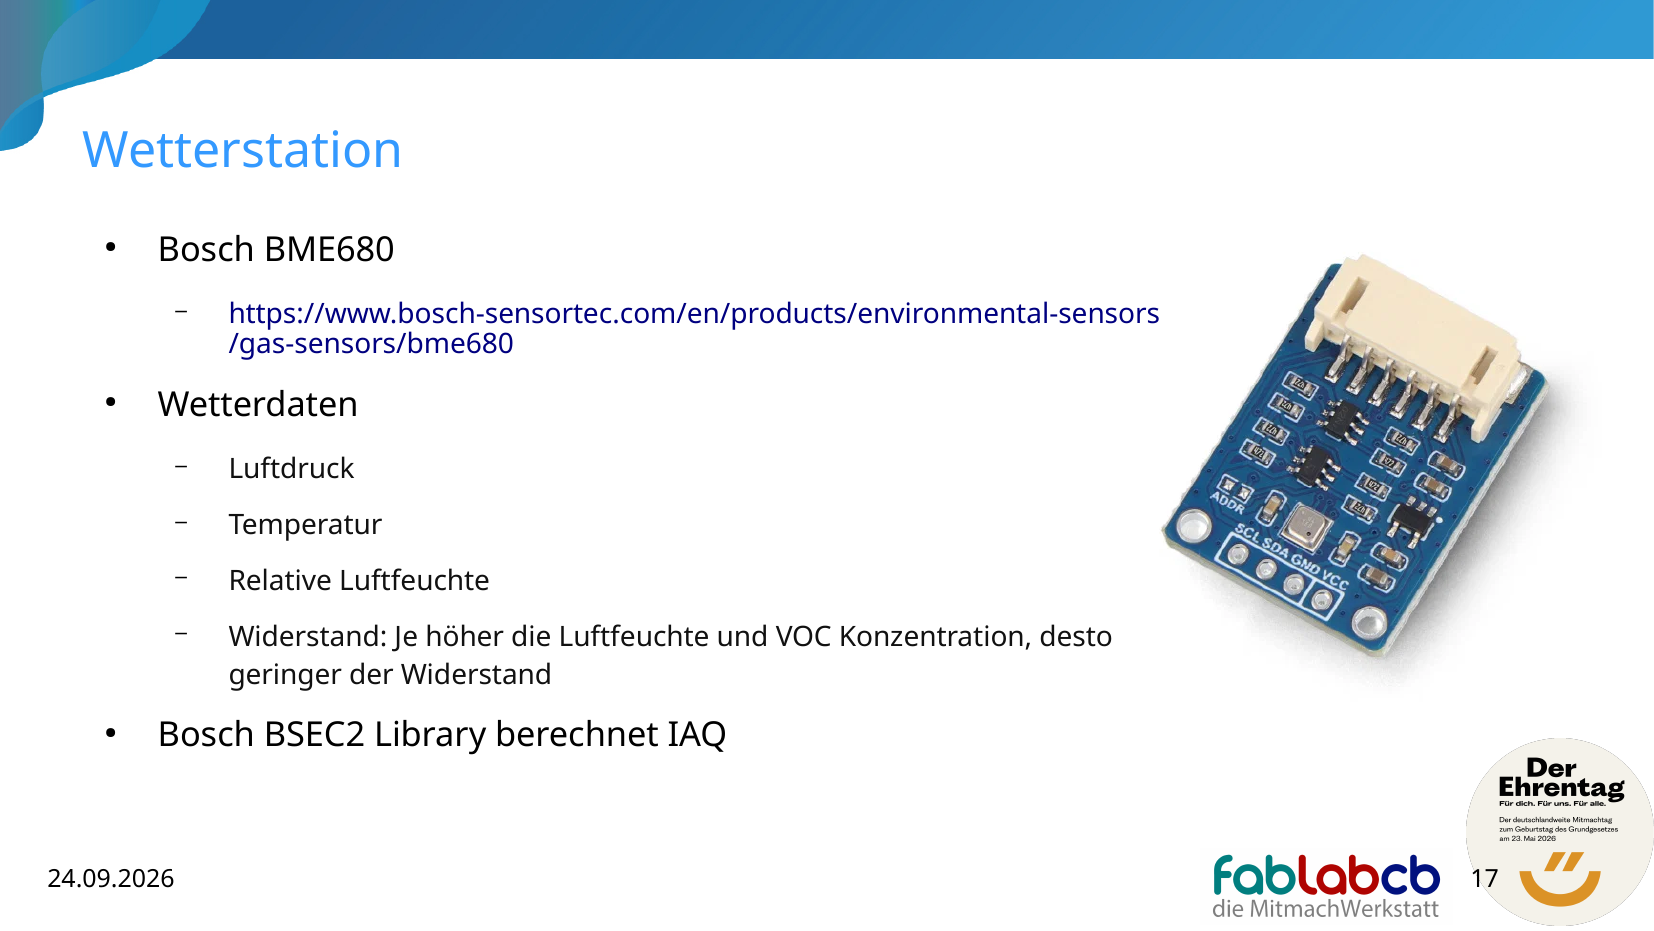

# Wetterstation
Bosch BME680
https://www.bosch-sensortec.com/en/products/environmental-sensors/gas-sensors/bme680
Wetterdaten
Luftdruck
Temperatur
Relative Luftfeuchte
Widerstand: Je höher die Luftfeuchte und VOC Konzentration, desto geringer der Widerstand
Bosch BSEC2 Library berechnet IAQ
17